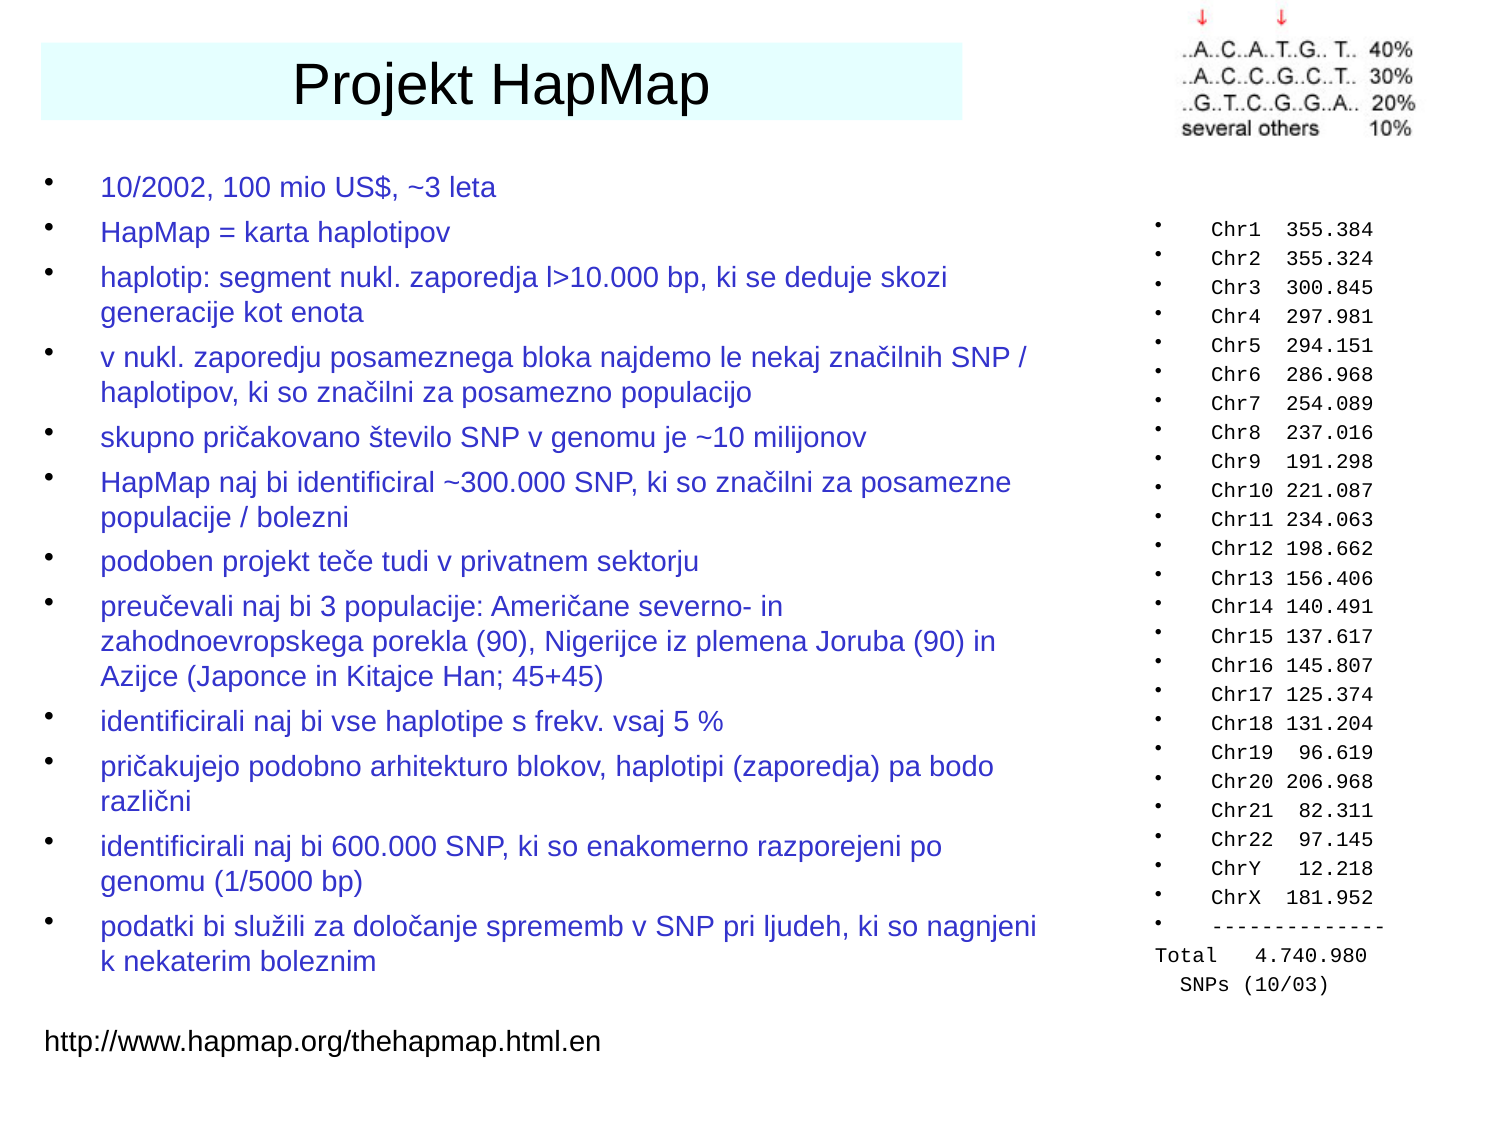

# Projekt HapMap
10/2002, 100 mio US$, ~3 leta
HapMap = karta haplotipov
haplotip: segment nukl. zaporedja l>10.000 bp, ki se deduje skozi generacije kot enota
v nukl. zaporedju posameznega bloka najdemo le nekaj značilnih SNP / haplotipov, ki so značilni za posamezno populacijo
skupno pričakovano število SNP v genomu je ~10 milijonov
HapMap naj bi identificiral ~300.000 SNP, ki so značilni za posamezne populacije / bolezni
podoben projekt teče tudi v privatnem sektorju
preučevali naj bi 3 populacije: Američane severno- in zahodnoevropskega porekla (90), Nigerijce iz plemena Joruba (90) in Azijce (Japonce in Kitajce Han; 45+45)
identificirali naj bi vse haplotipe s frekv. vsaj 5 %
pričakujejo podobno arhitekturo blokov, haplotipi (zaporedja) pa bodo različni
identificirali naj bi 600.000 SNP, ki so enakomerno razporejeni po genomu (1/5000 bp)
podatki bi služili za določanje sprememb v SNP pri ljudeh, ki so nagnjeni k nekaterim boleznim
http://www.hapmap.org/thehapmap.html.en
Chr1 355.384
Chr2 355.324
Chr3 300.845
Chr4 297.981
Chr5 294.151
Chr6 286.968
Chr7 254.089
Chr8 237.016
Chr9 191.298
Chr10 221.087
Chr11 234.063
Chr12 198.662
Chr13 156.406
Chr14 140.491
Chr15 137.617
Chr16 145.807
Chr17 125.374
Chr18 131.204
Chr19 96.619
Chr20 206.968
Chr21 82.311
Chr22 97.145
ChrY 12.218
ChrX 181.952
--------------
Total 4.740.980
 SNPs (10/03)